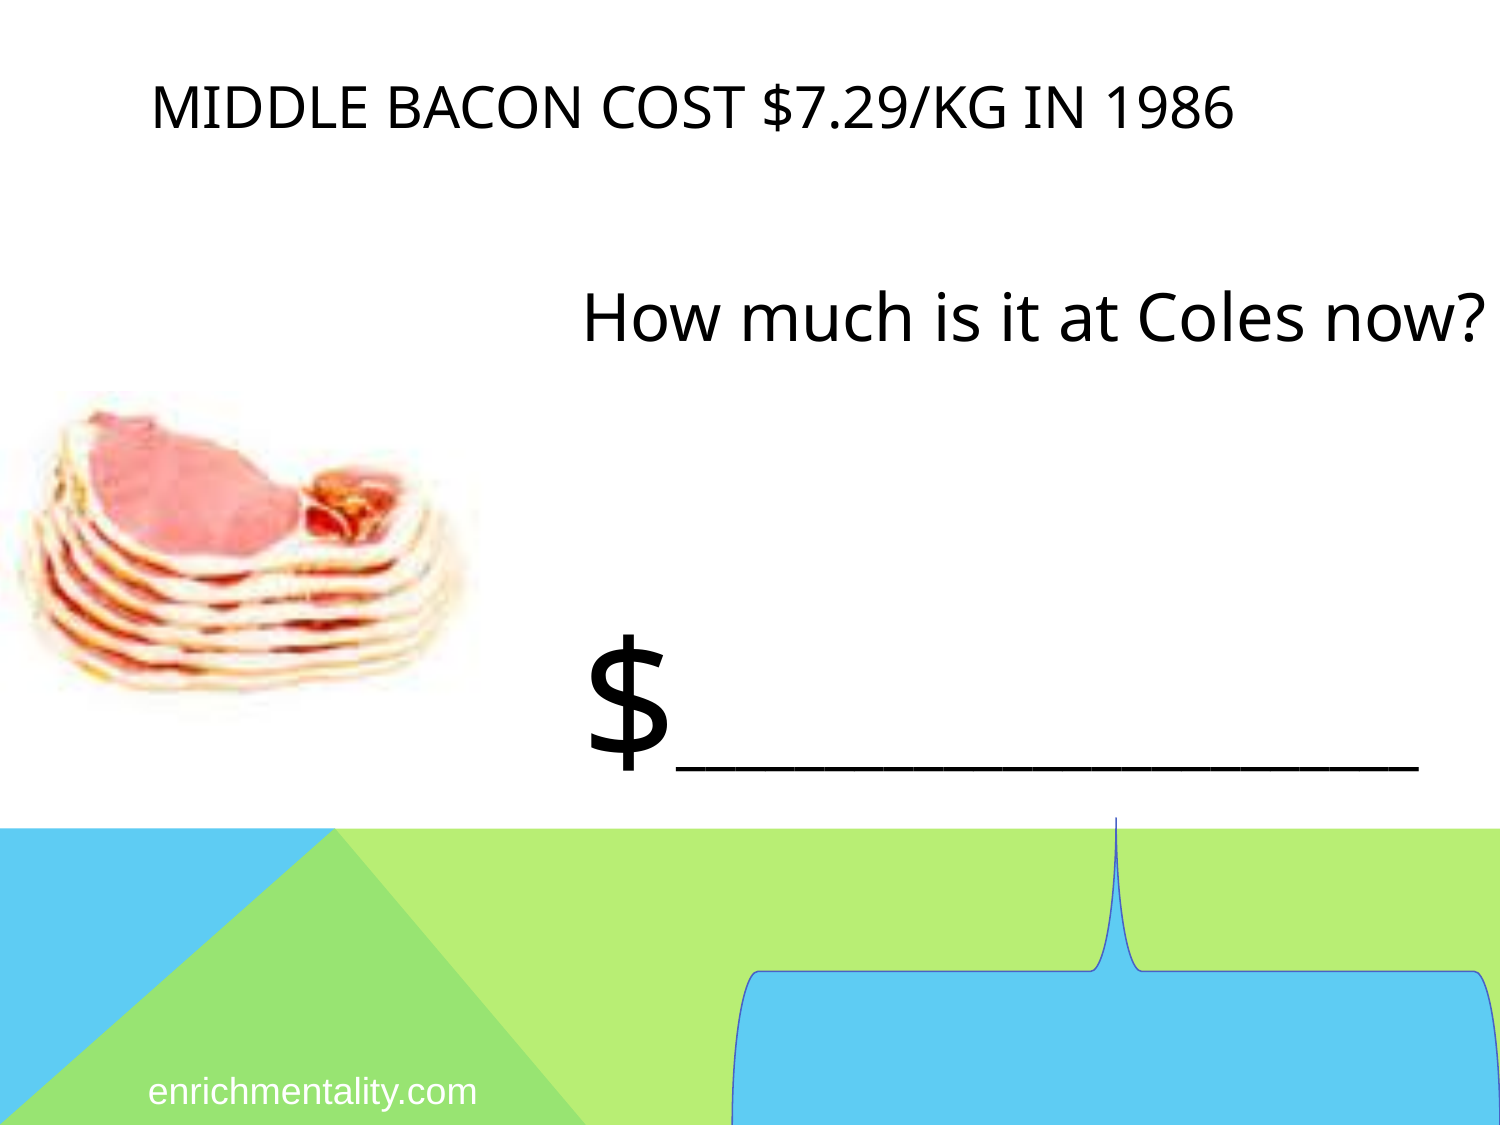

# Middle Bacon Cost $7.29/kg in 1986
How much is it at Coles now?
$_________________________
$7.99/kg
enrichmentality.com